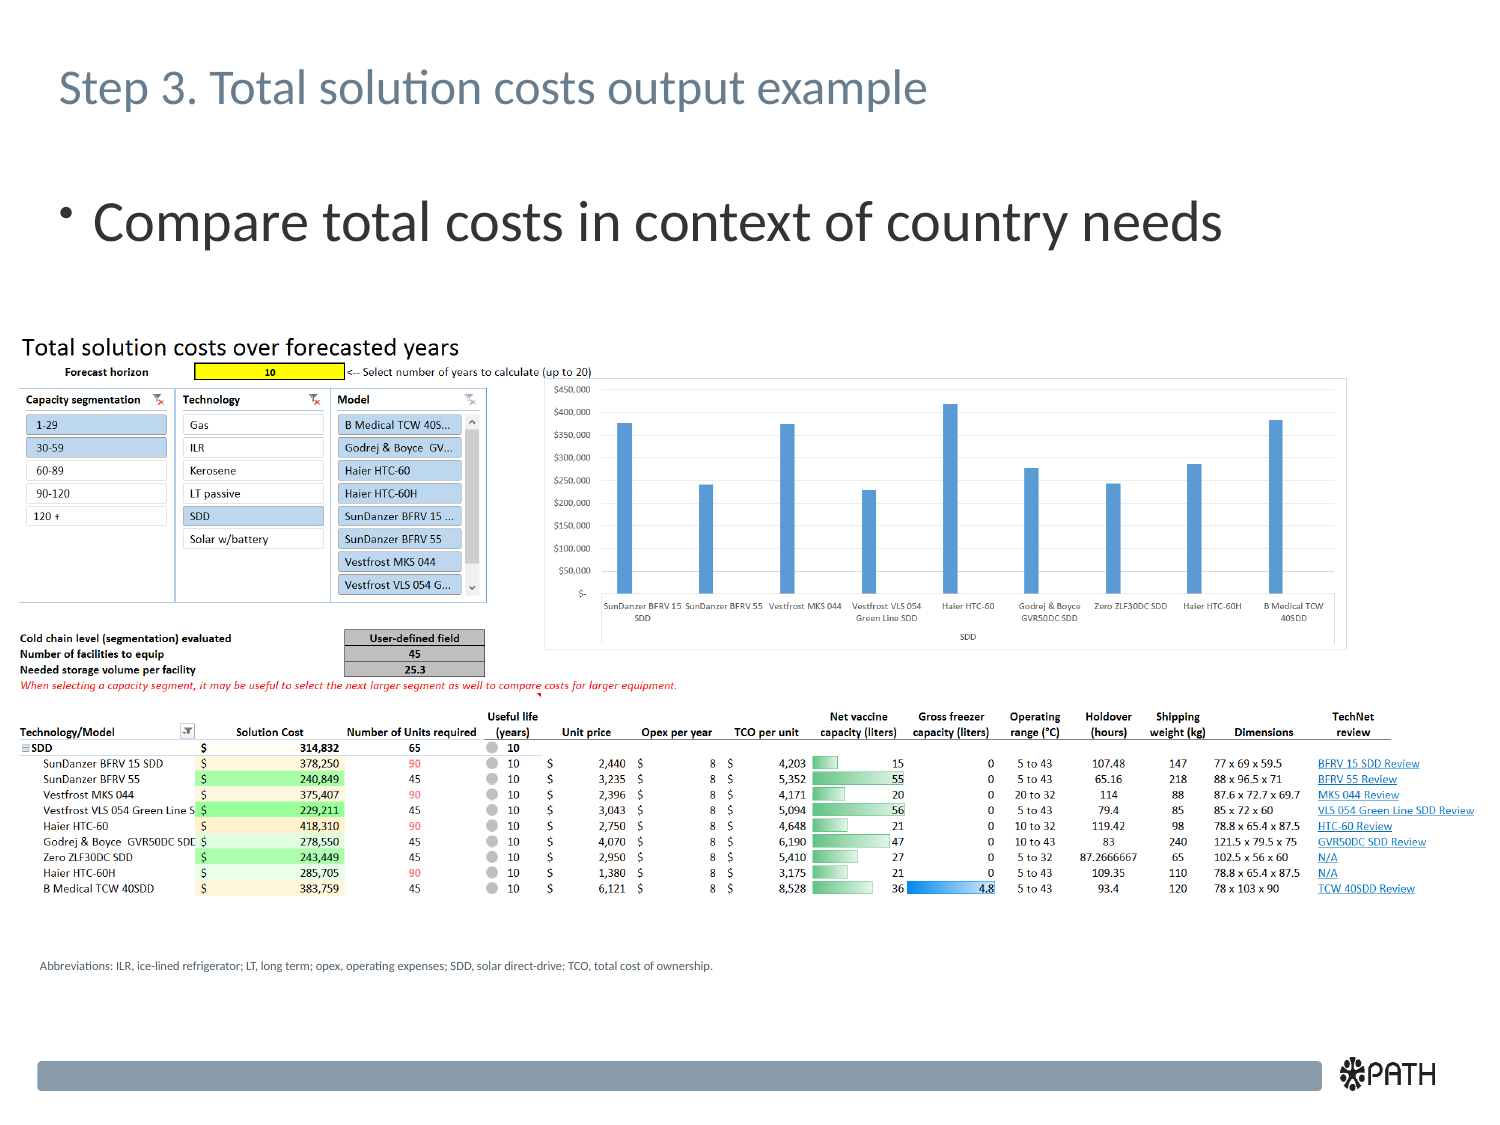

Step 3. Total solution costs output example
# Compare total costs in context of country needs
Abbreviations: ILR, ice-lined refrigerator; LT, long term; opex, operating expenses; SDD, solar direct-drive; TCO, total cost of ownership.